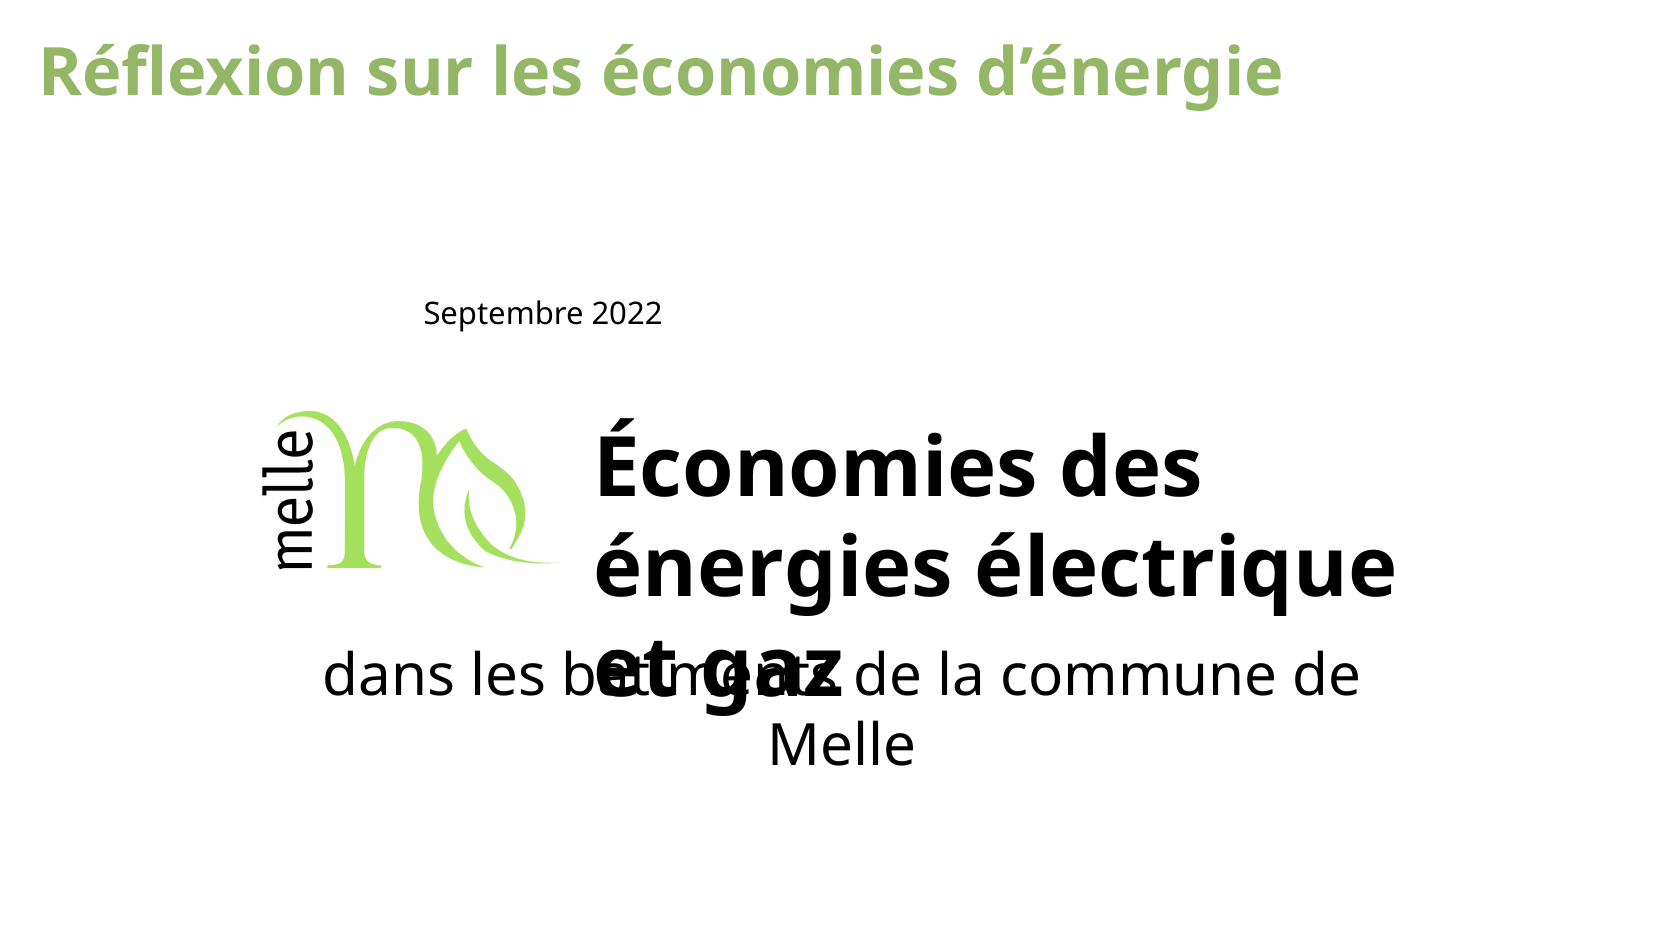

Réflexion sur les économies d’énergie
Septembre 2022
# Économies des énergies électrique et gaz
dans les bâtiments de la commune de Melle